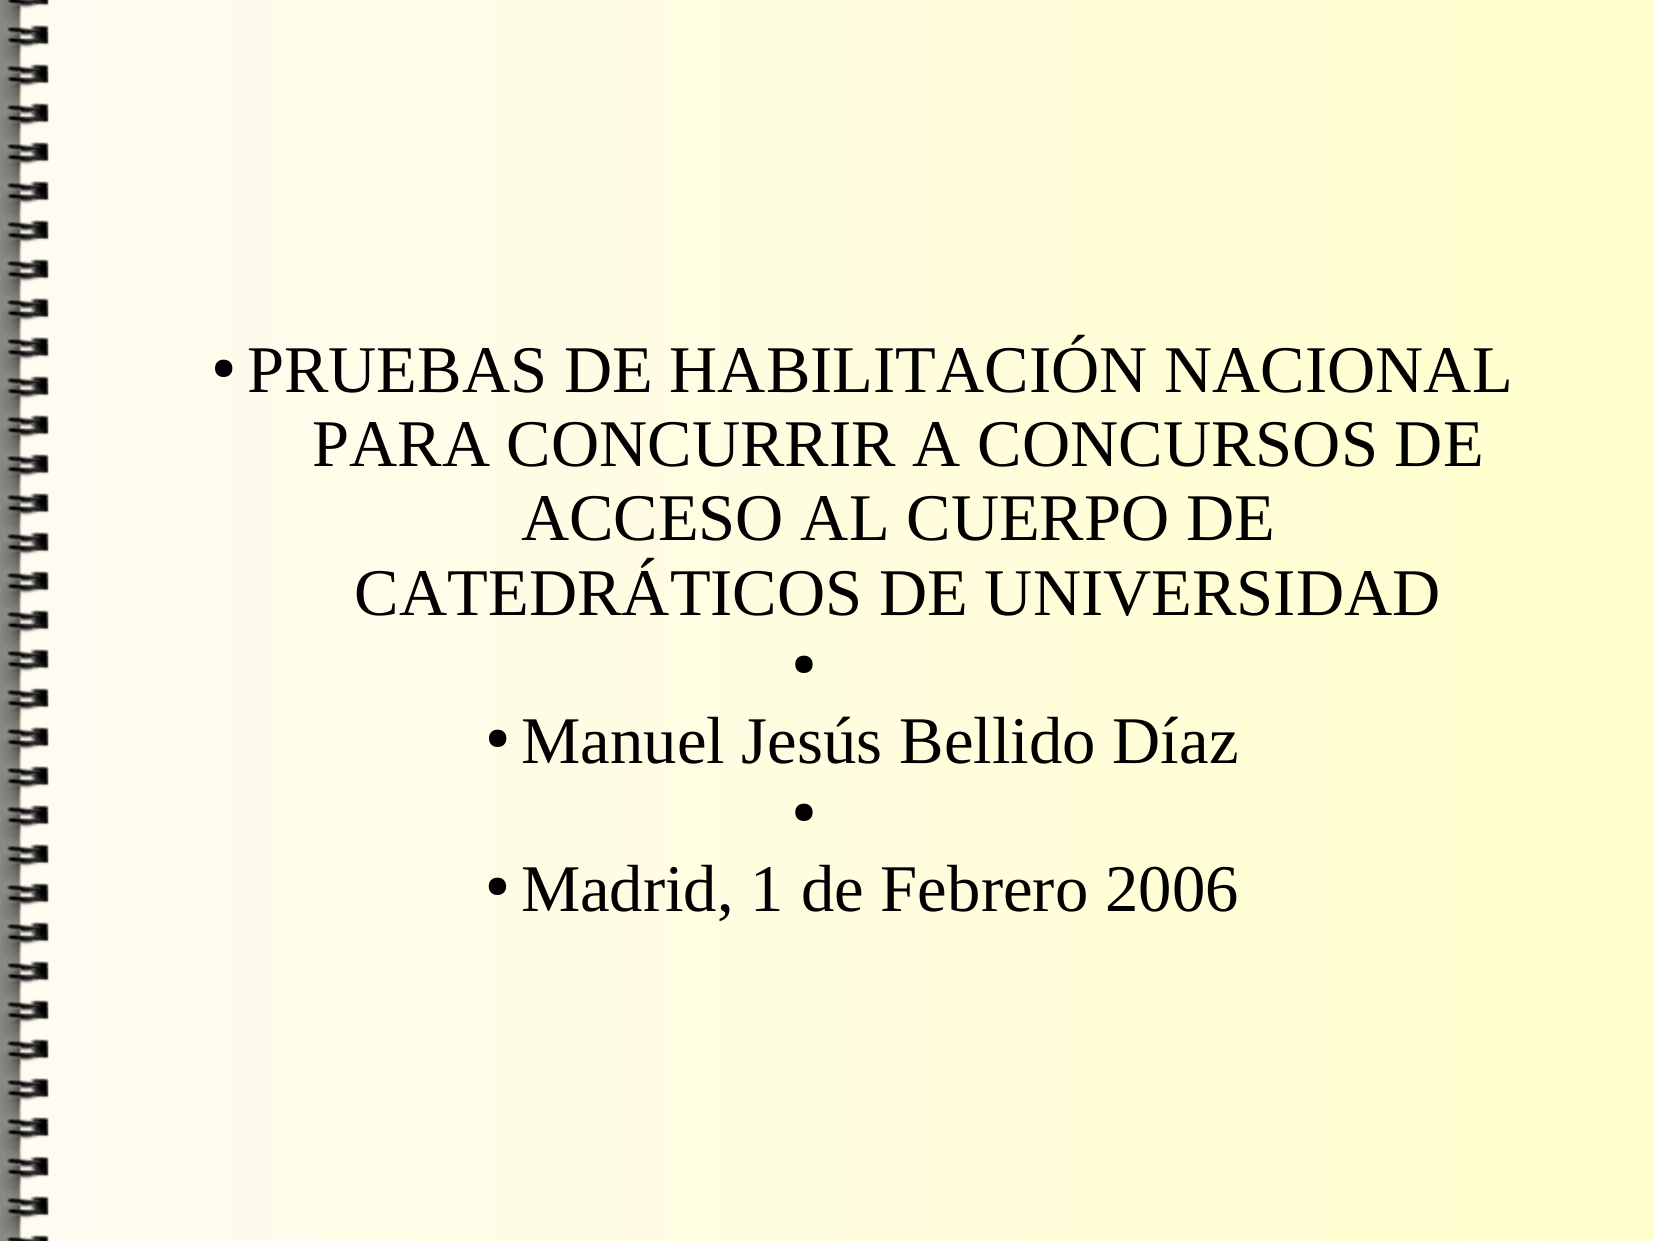

# PRUEBAS DE HABILITACIÓN NACIONAL PARA CONCURRIR A CONCURSOS DE ACCESO AL CUERPO DE CATEDRÁTICOS DE UNIVERSIDAD
Manuel Jesús Bellido Díaz
Madrid, 1 de Febrero 2006